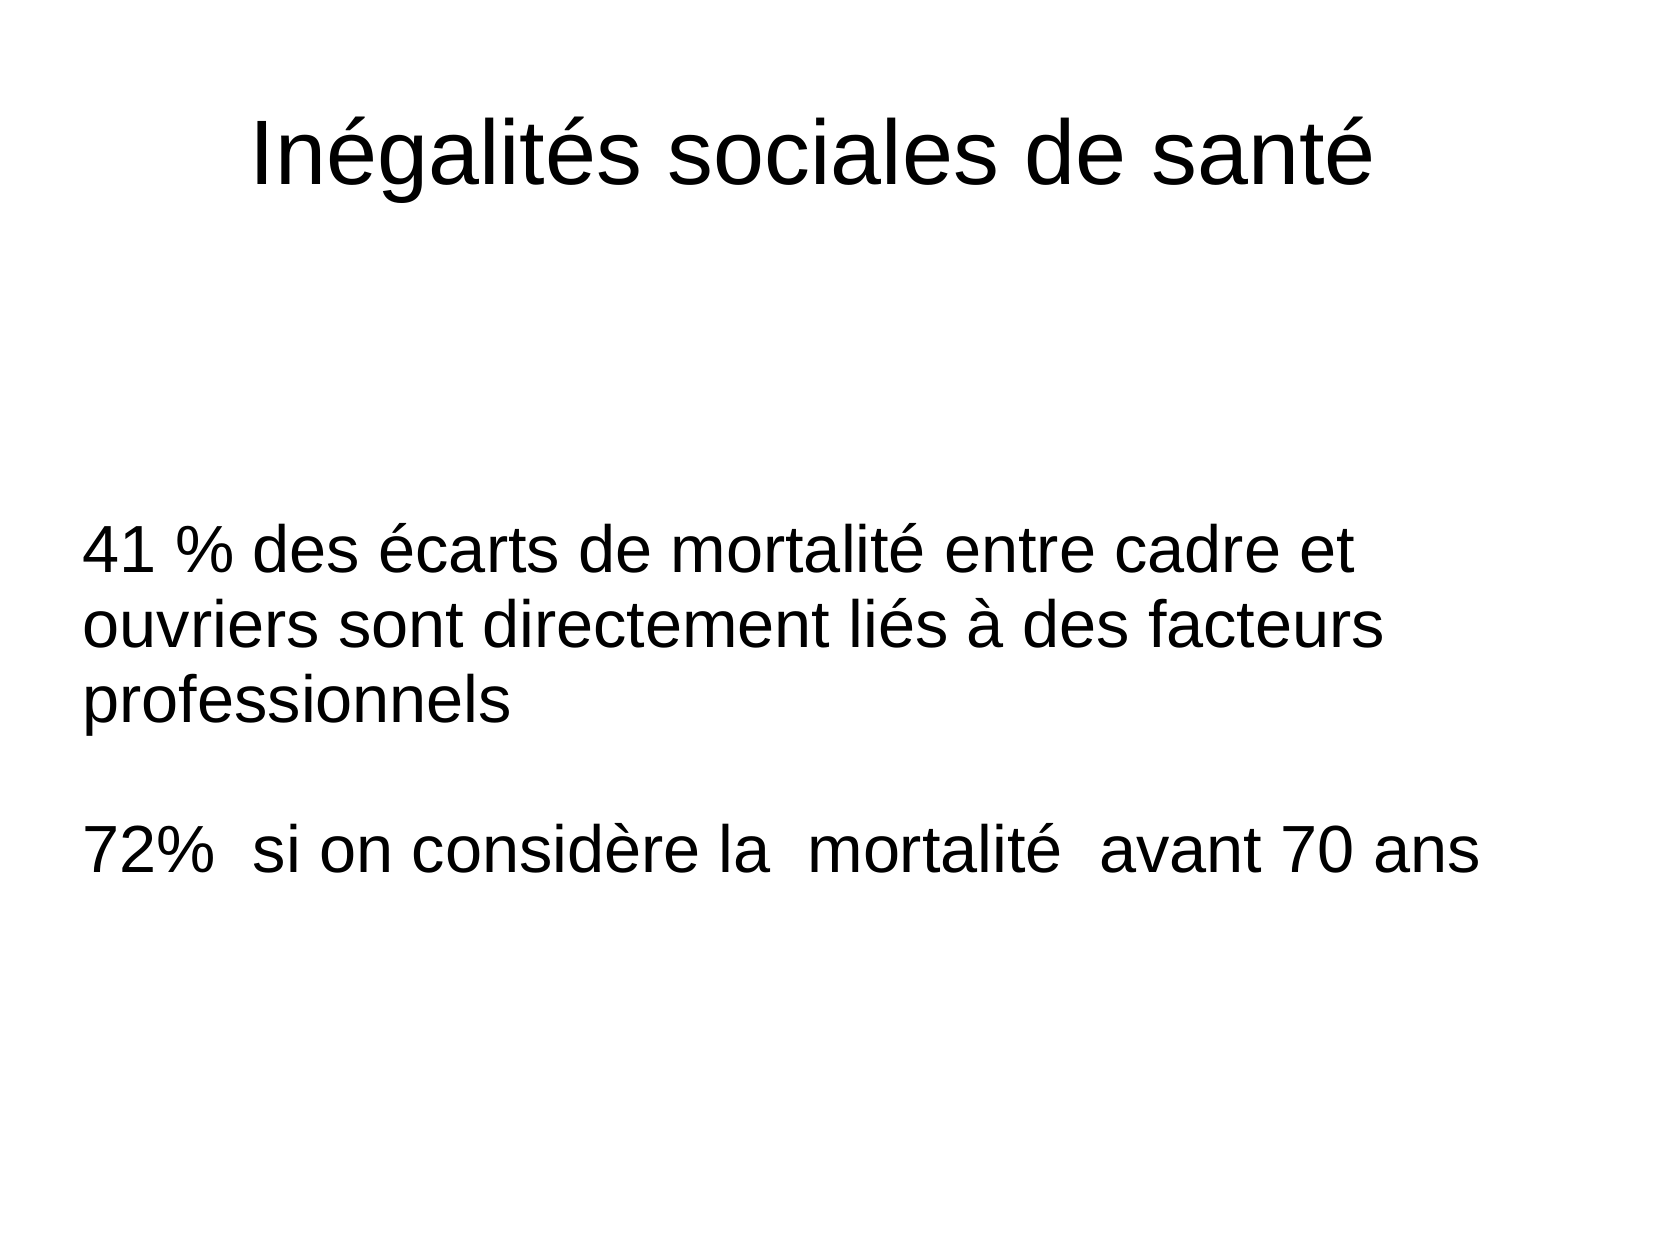

# Inégalités sociales de santé
41 % des écarts de mortalité entre cadre et ouvriers sont directement liés à des facteurs professionnels
72% si on considère la mortalité avant 70 ans